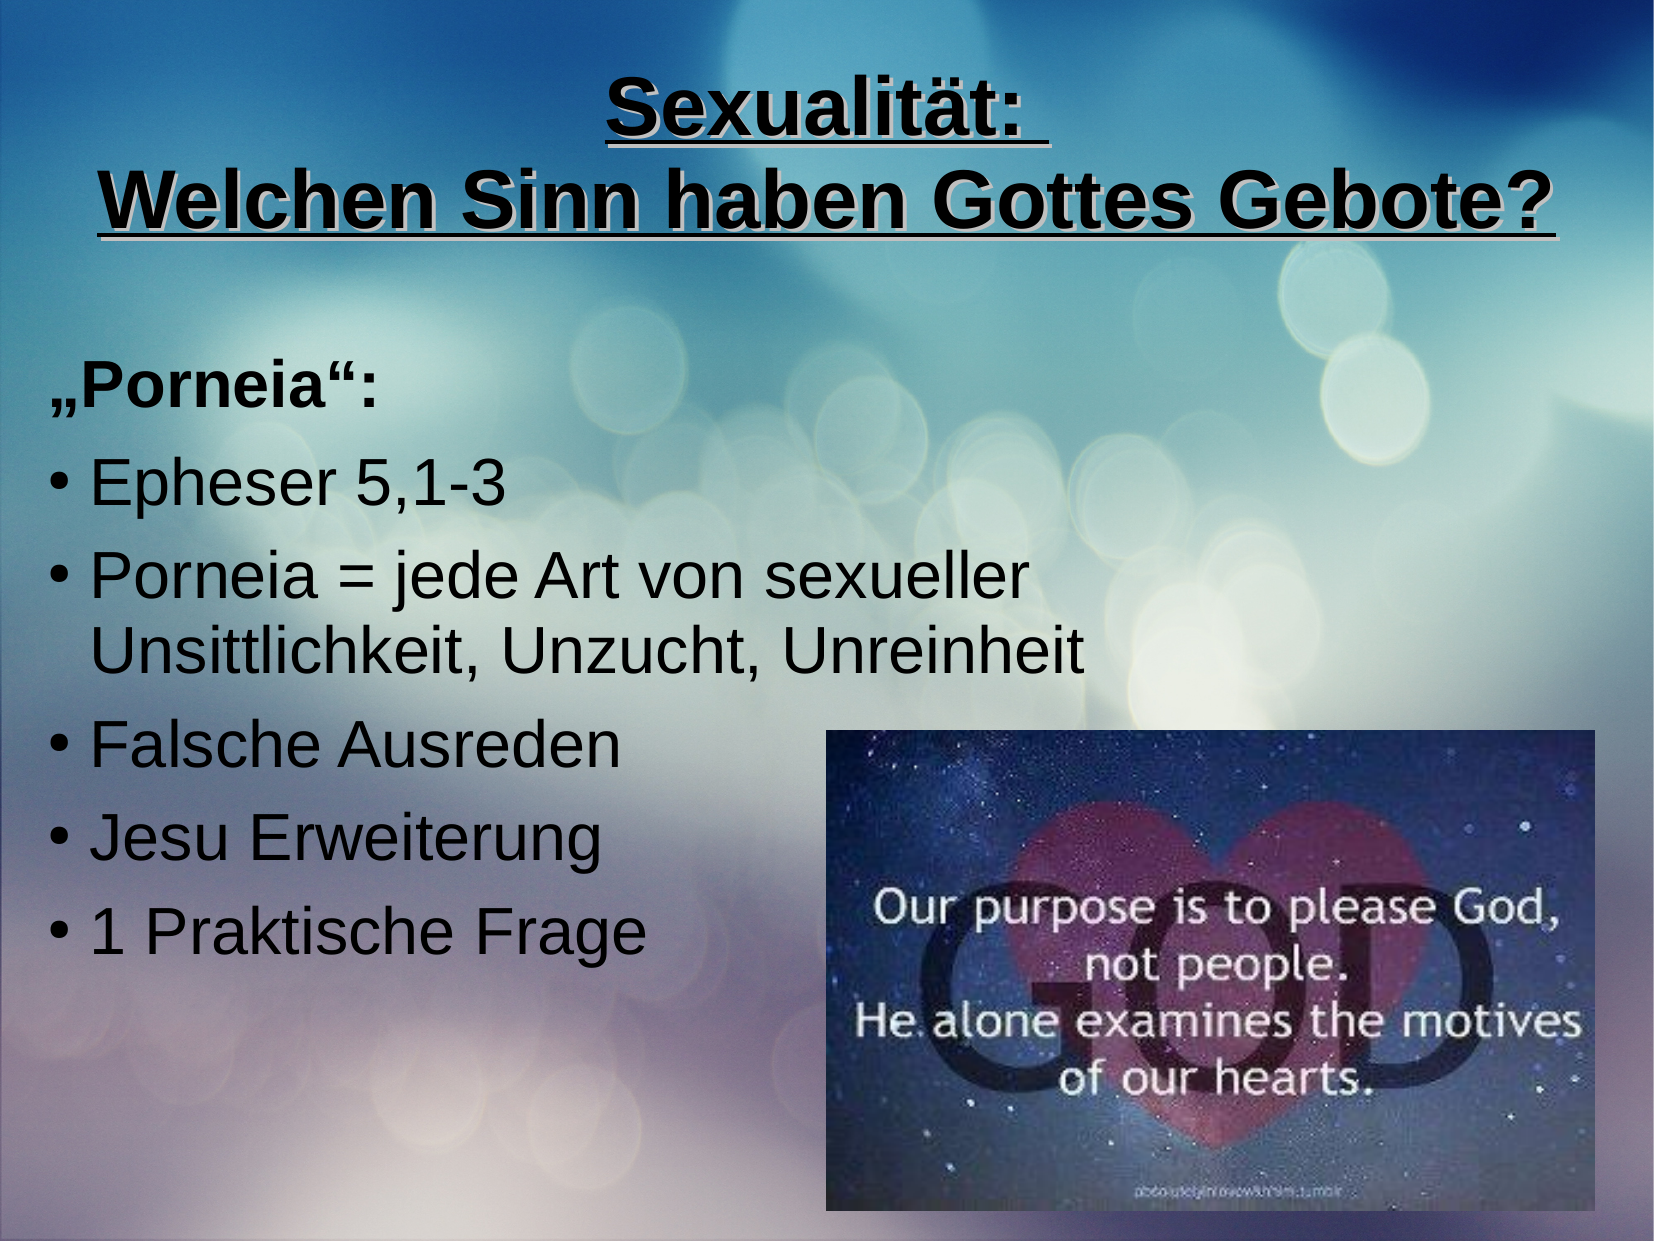

# Sexualität: Welchen Sinn haben Gottes Gebote?
„Porneia“:
 Epheser 5,1-3
 Porneia = jede Art von sexueller
 Unsittlichkeit, Unzucht, Unreinheit
 Falsche Ausreden
 Jesu Erweiterung
 1 Praktische Frage